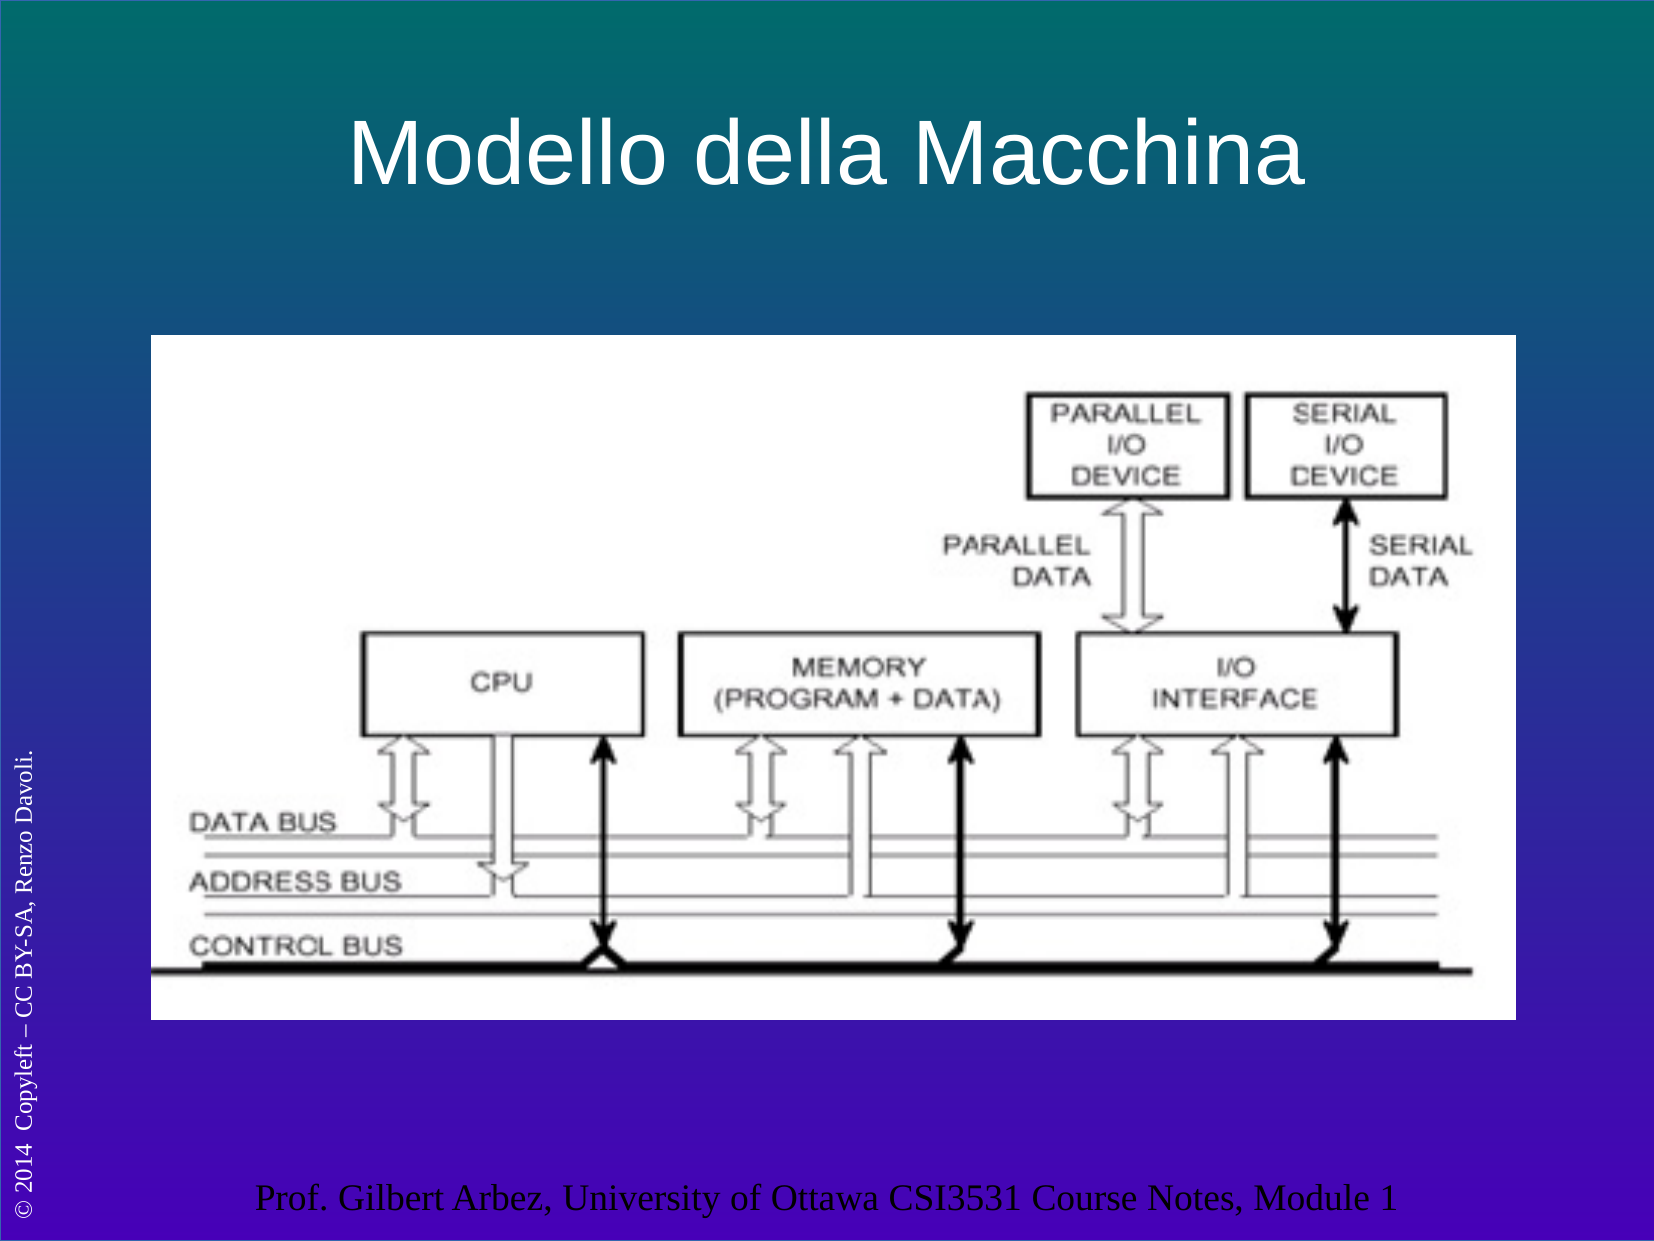

# Modello della Macchina
Prof. Gilbert Arbez, University of Ottawa CSI3531 Course Notes, Module 1